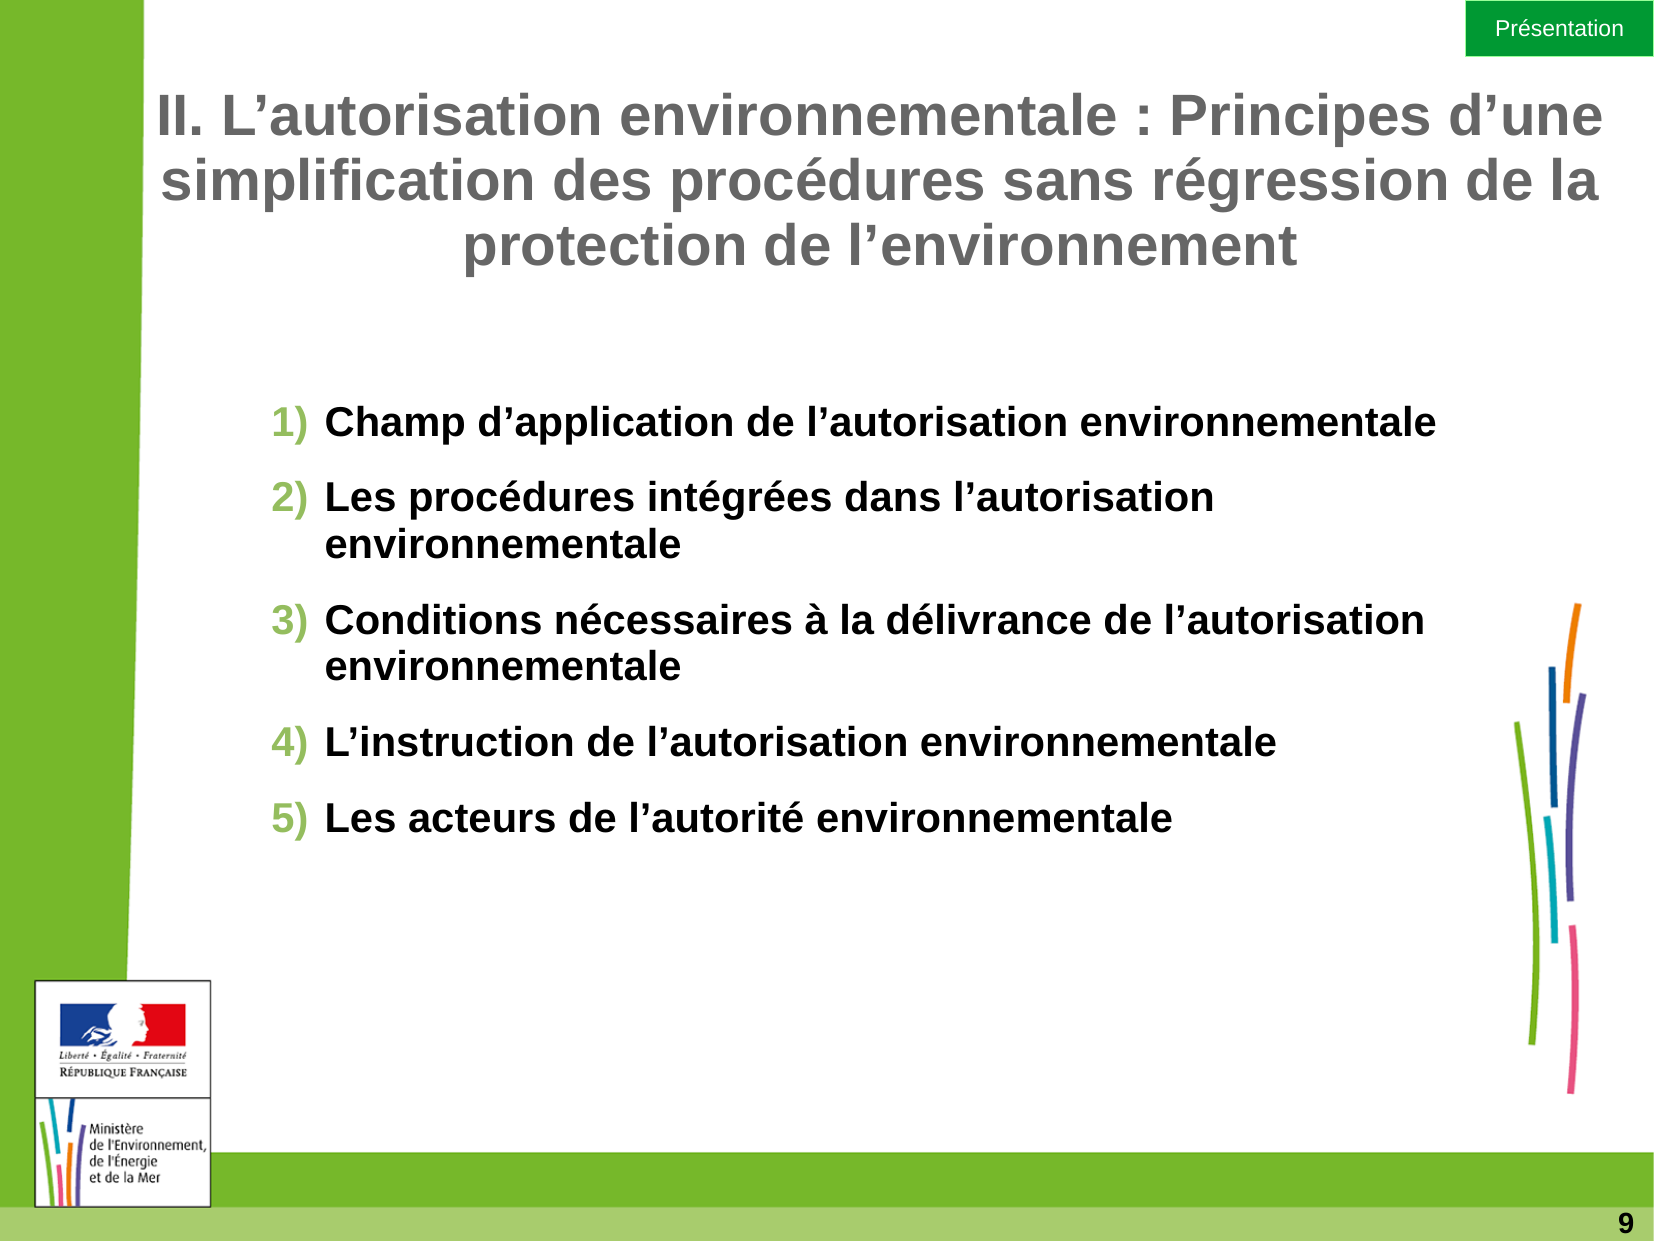

Présentation
# II. L’autorisation environnementale : Principes d’une simplification des procédures sans régression de la protection de l’environnement
Champ d’application de l’autorisation environnementale
Les procédures intégrées dans l’autorisation environnementale
Conditions nécessaires à la délivrance de l’autorisation environnementale
L’instruction de l’autorisation environnementale
Les acteurs de l’autorité environnementale